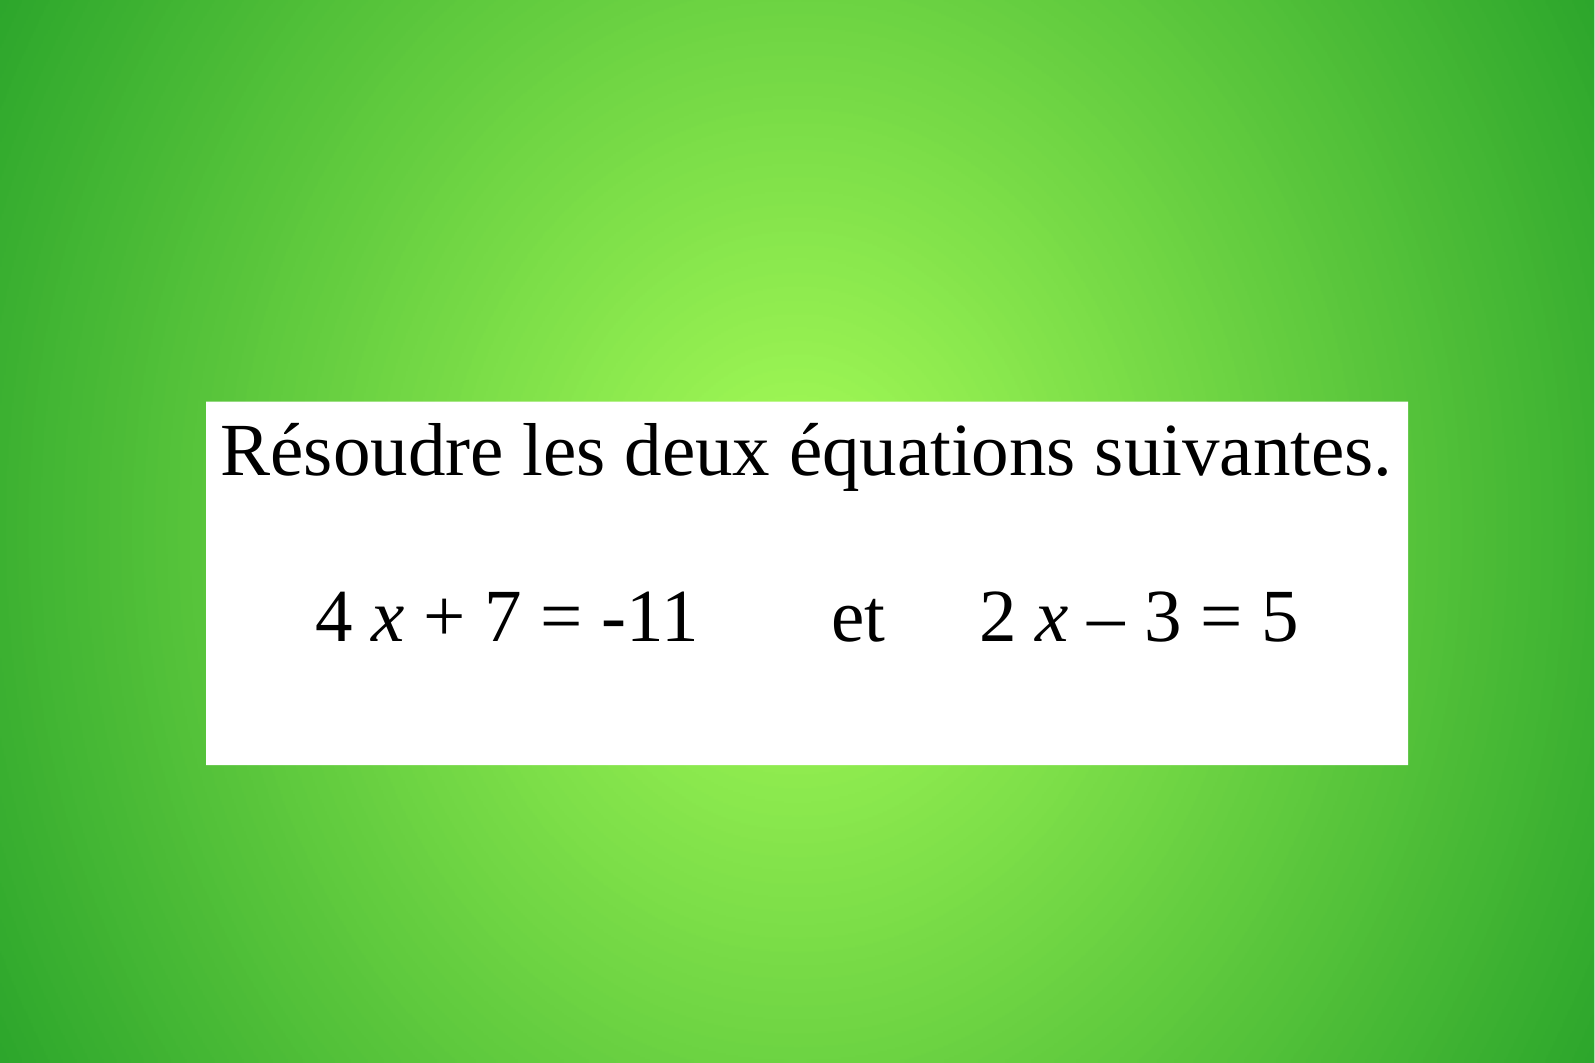

Résoudre les deux équations suivantes.
4 x + 7 = -11		et		2 x – 3 = 5